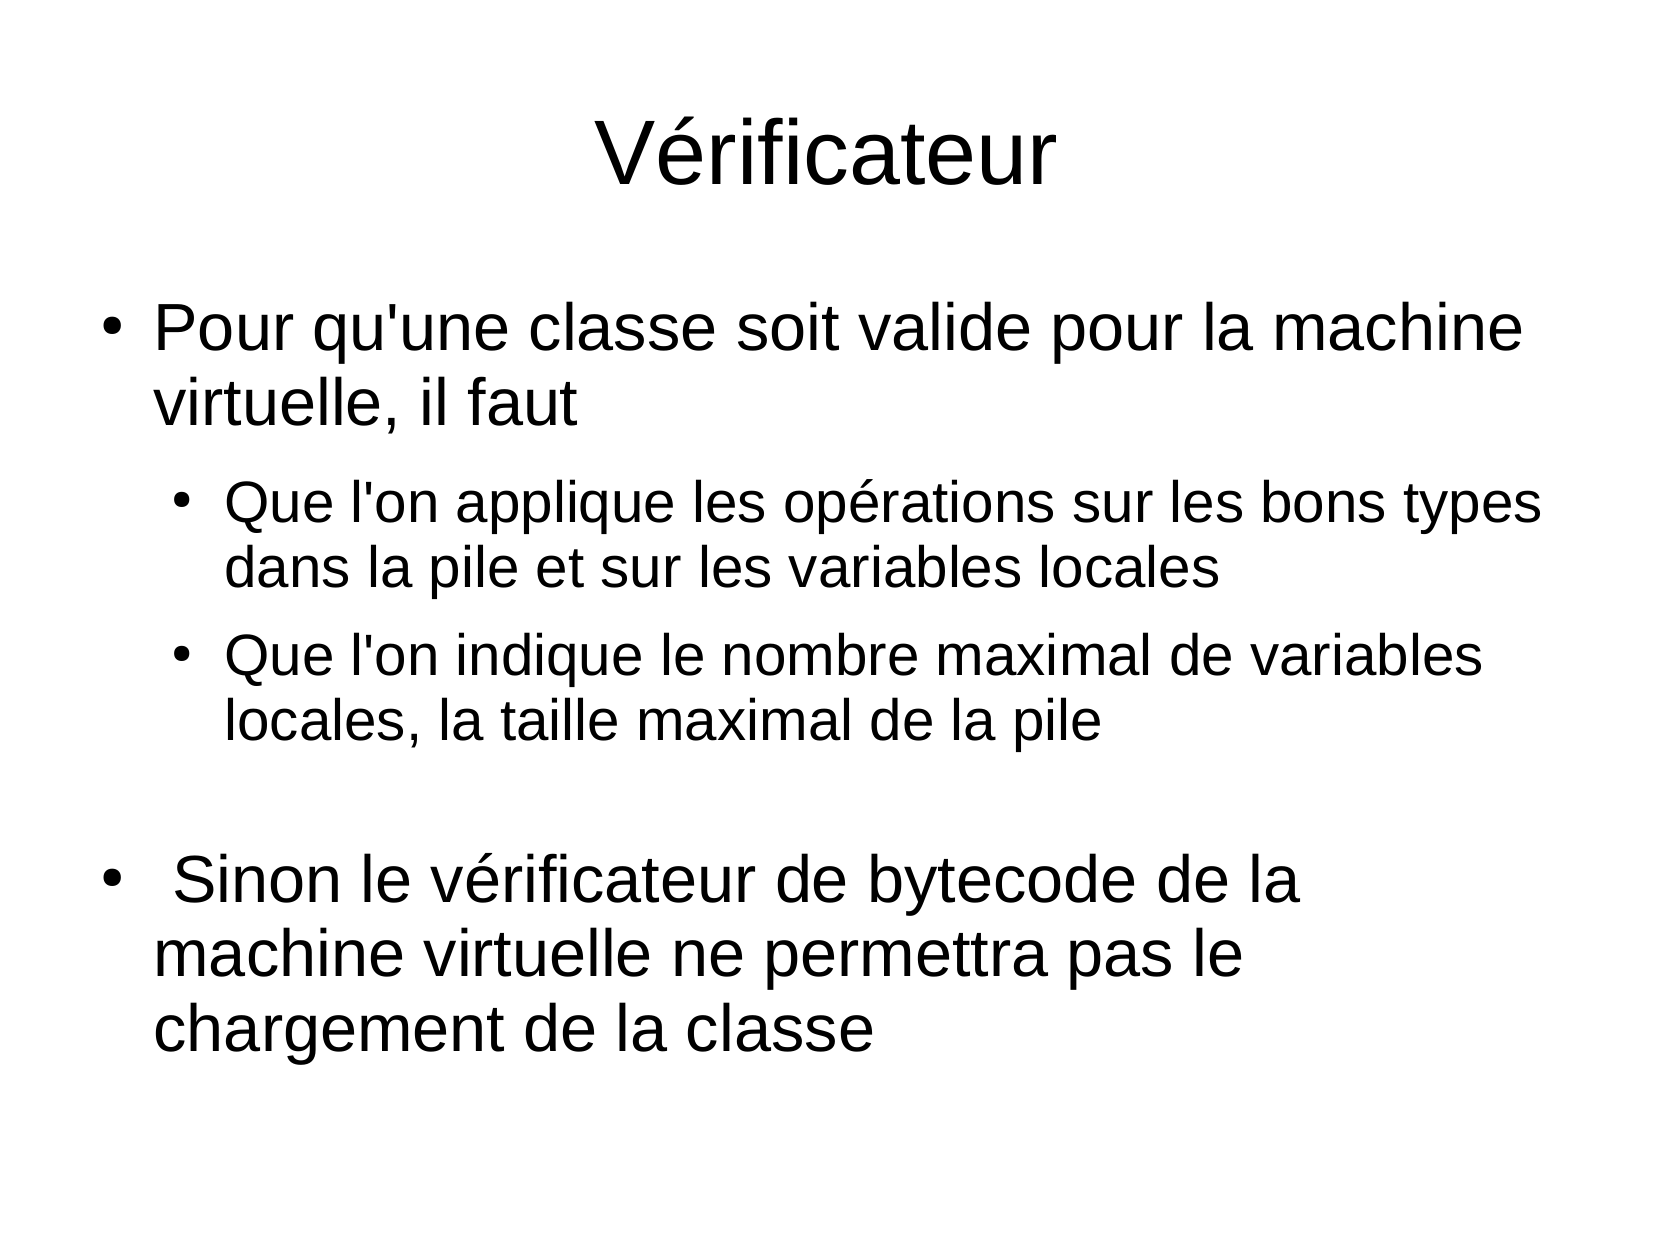

# Vérificateur
Pour qu'une classe soit valide pour la machine virtuelle, il faut
Que l'on applique les opérations sur les bons types dans la pile et sur les variables locales
Que l'on indique le nombre maximal de variables locales, la taille maximal de la pile
 Sinon le vérificateur de bytecode de la machine virtuelle ne permettra pas le chargement de la classe